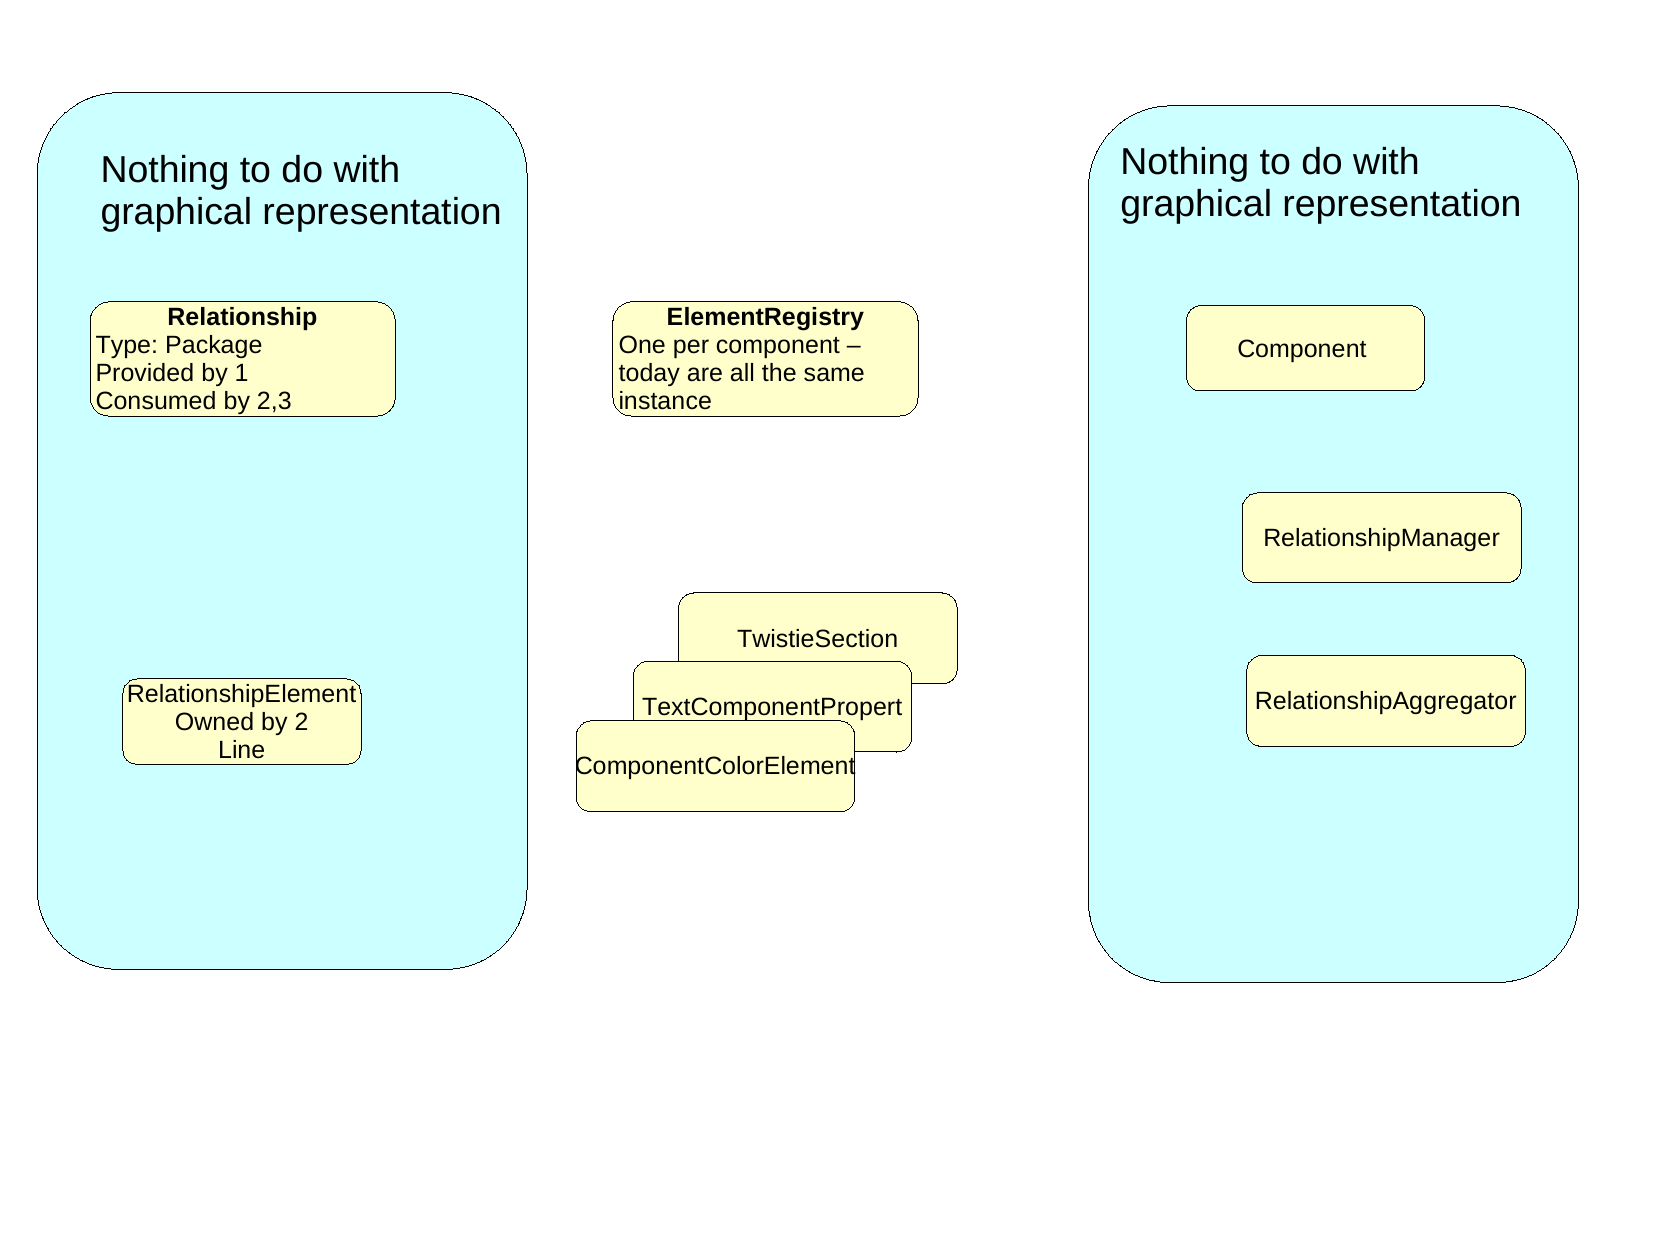

Nothing to do with
graphical representation
Nothing to do with
graphical representation
Relationship
Type: Package
Provided by 1
Consumed by 2,3
ElementRegistry
One per component –
today are all the same
instance
Component
RelationshipManager
TwistieSection
RelationshipAggregator
TextComponentPropert
RelationshipElement
Owned by 2
Line
ComponentColorElement